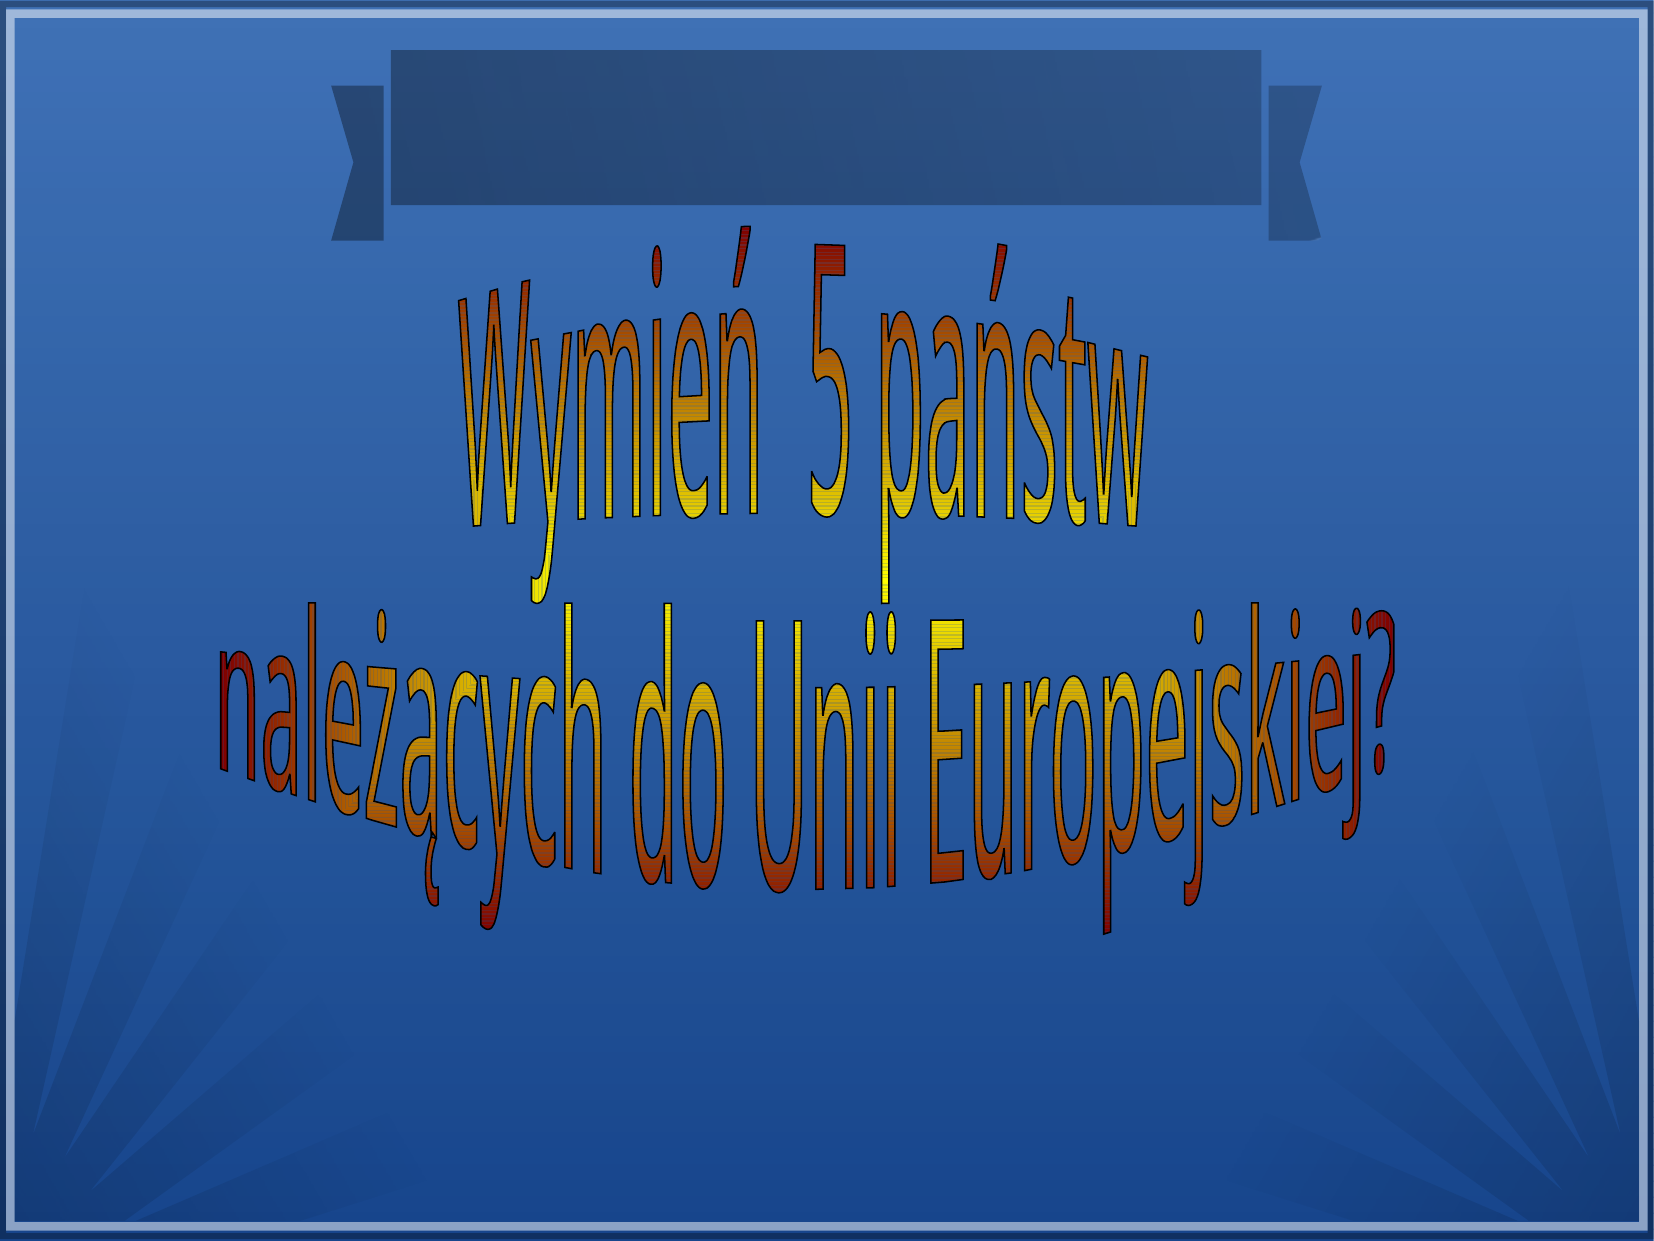

Wymień 5 państw
 należących do Unii Europejskiej?